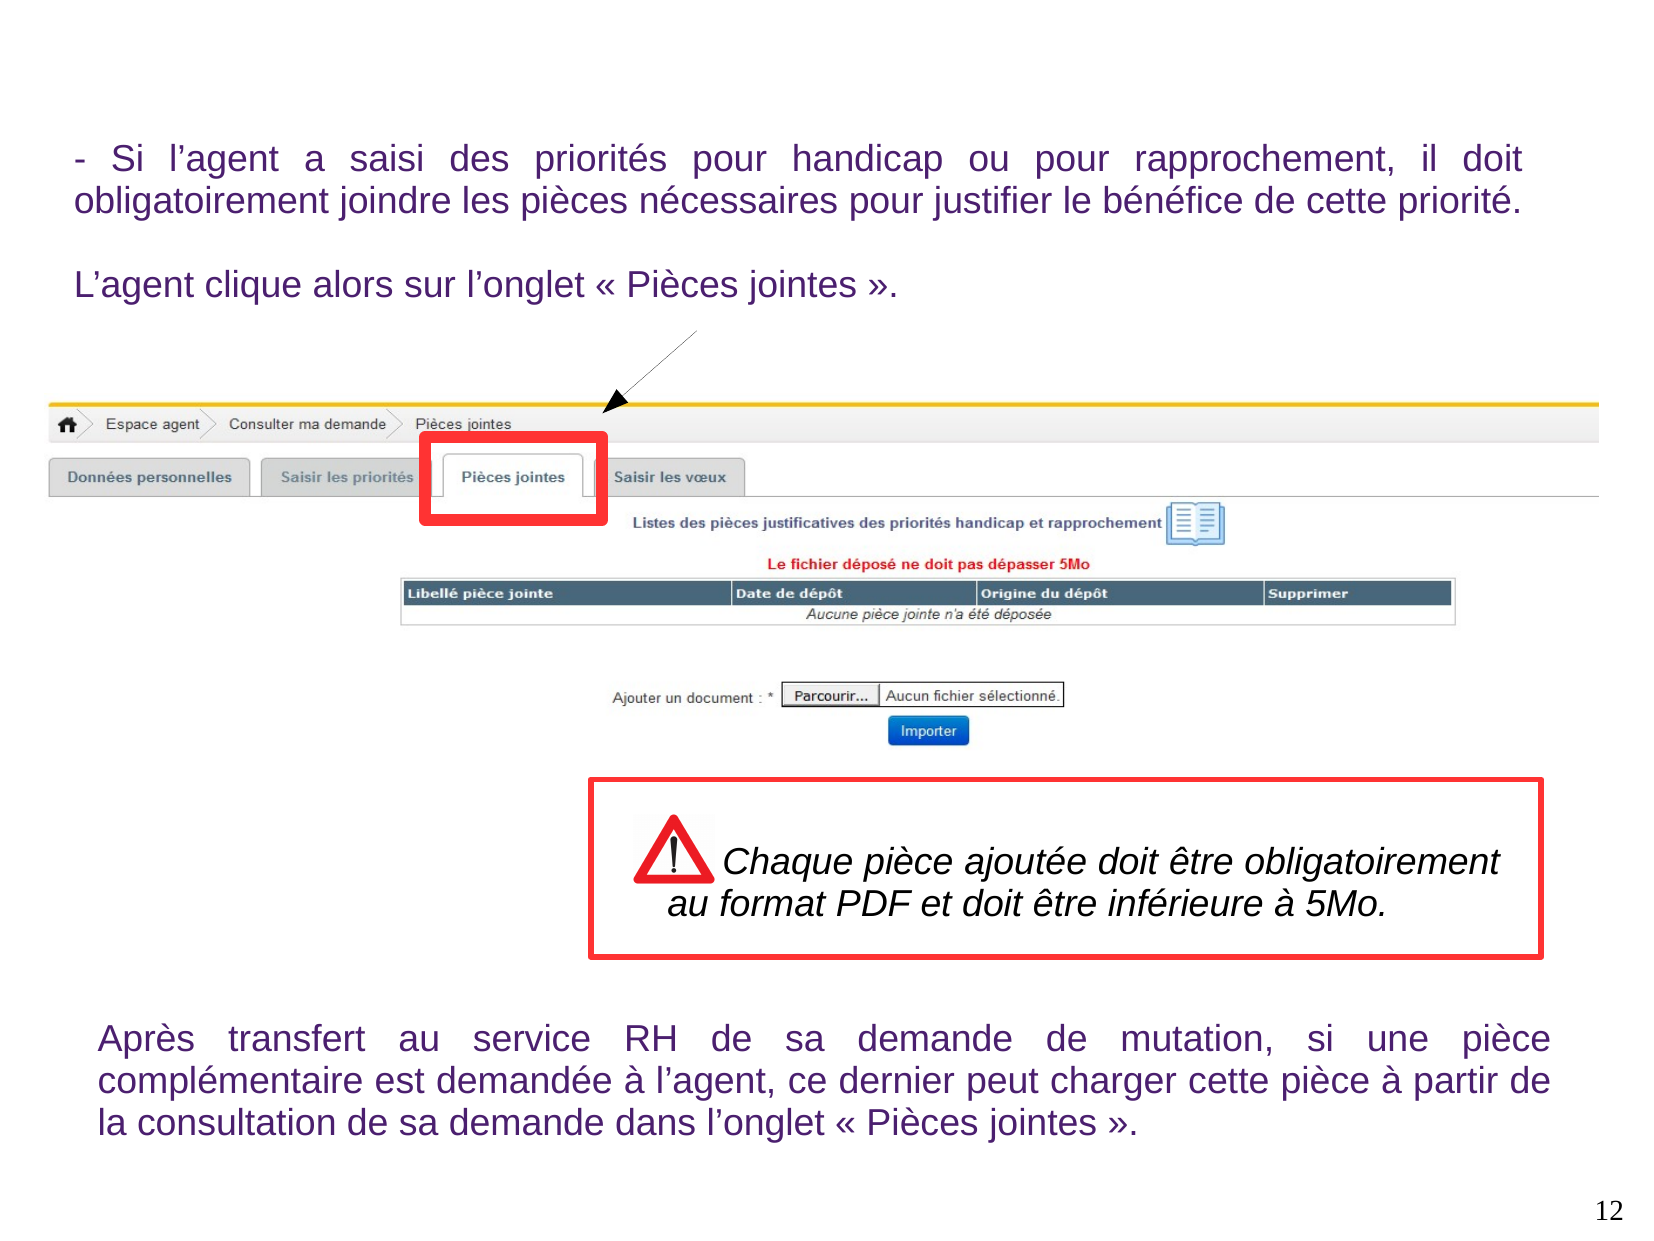

- Si l’agent a saisi des priorités pour handicap ou pour rapprochement, il doit obligatoirement joindre les pièces nécessaires pour justifier le bénéfice de cette priorité.
L’agent clique alors sur l’onglet « Pièces jointes ».
# Chaque pièce ajoutée doit être obligatoirement au format PDF et doit être inférieure à 5Mo.
Après transfert au service RH de sa demande de mutation, si une pièce complémentaire est demandée à l’agent, ce dernier peut charger cette pièce à partir de la consultation de sa demande dans l’onglet « Pièces jointes ».
12